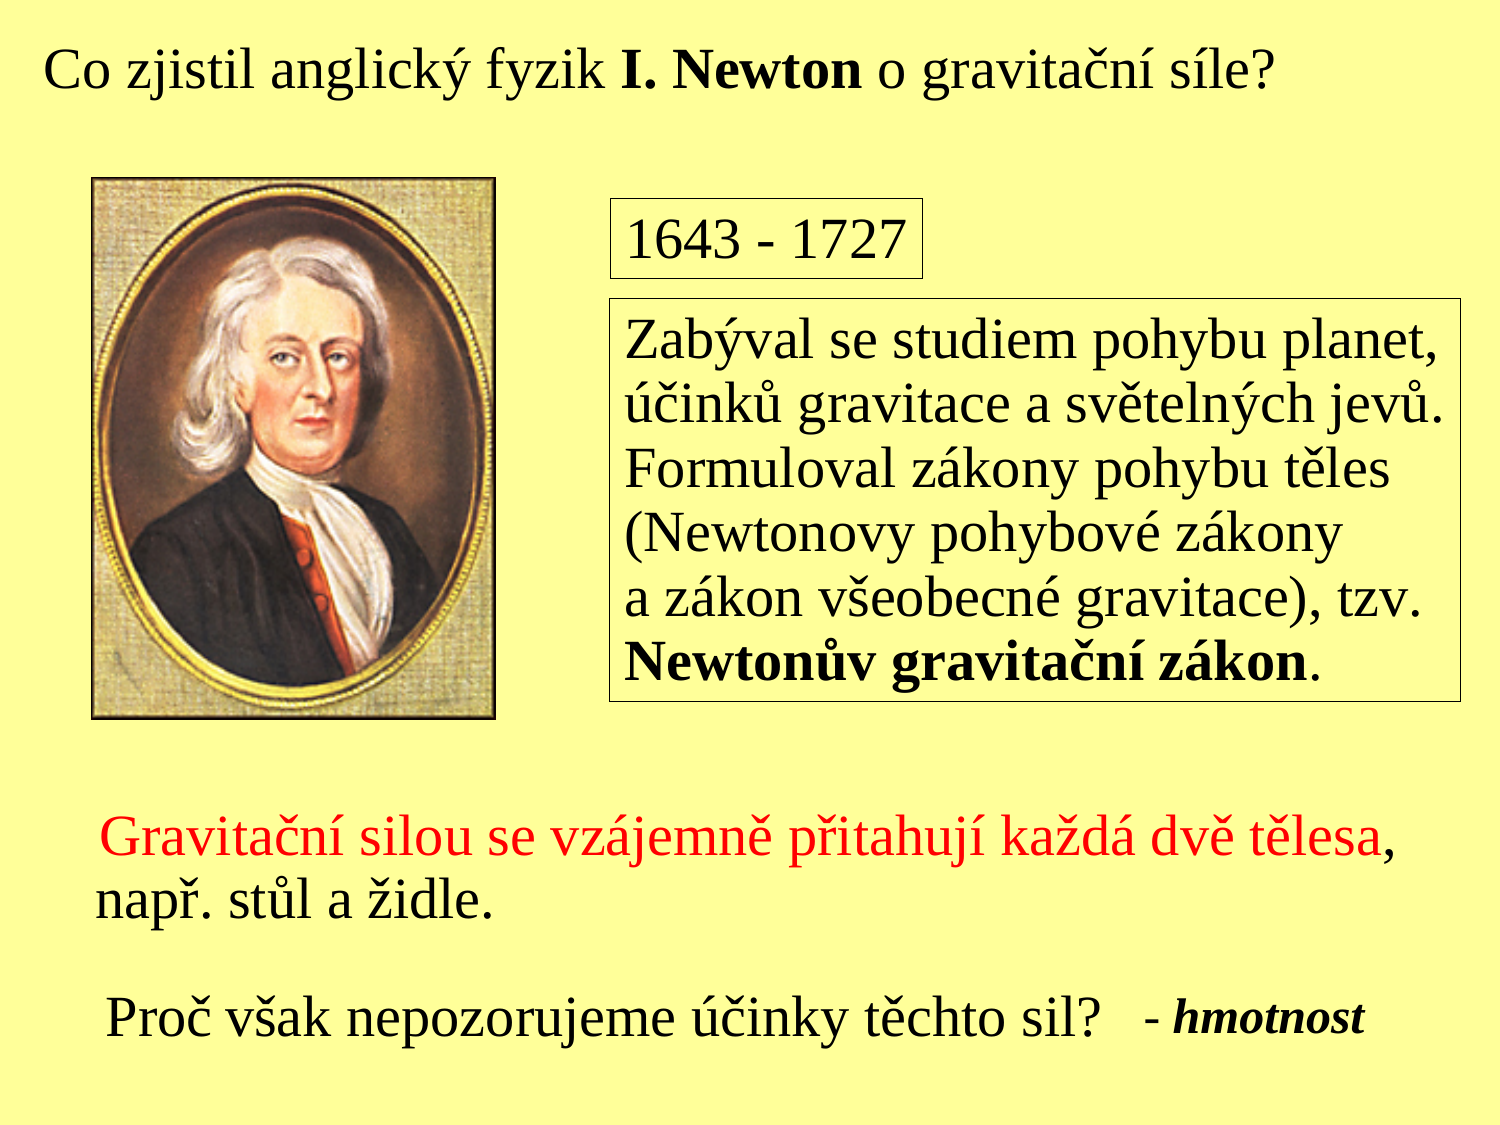

Co zjistil anglický fyzik I. Newton o gravitační síle?
1643 - 1727
Zabýval se studiem pohybu planet,
účinků gravitace a světelných jevů.
Formuloval zákony pohybu těles
(Newtonovy pohybové zákony
a zákon všeobecné gravitace), tzv.
Newtonův gravitační zákon.
Gravitační silou se vzájemně přitahují každá dvě tělesa,
např. stůl a židle.
Proč však nepozorujeme účinky těchto sil?
- hmotnost